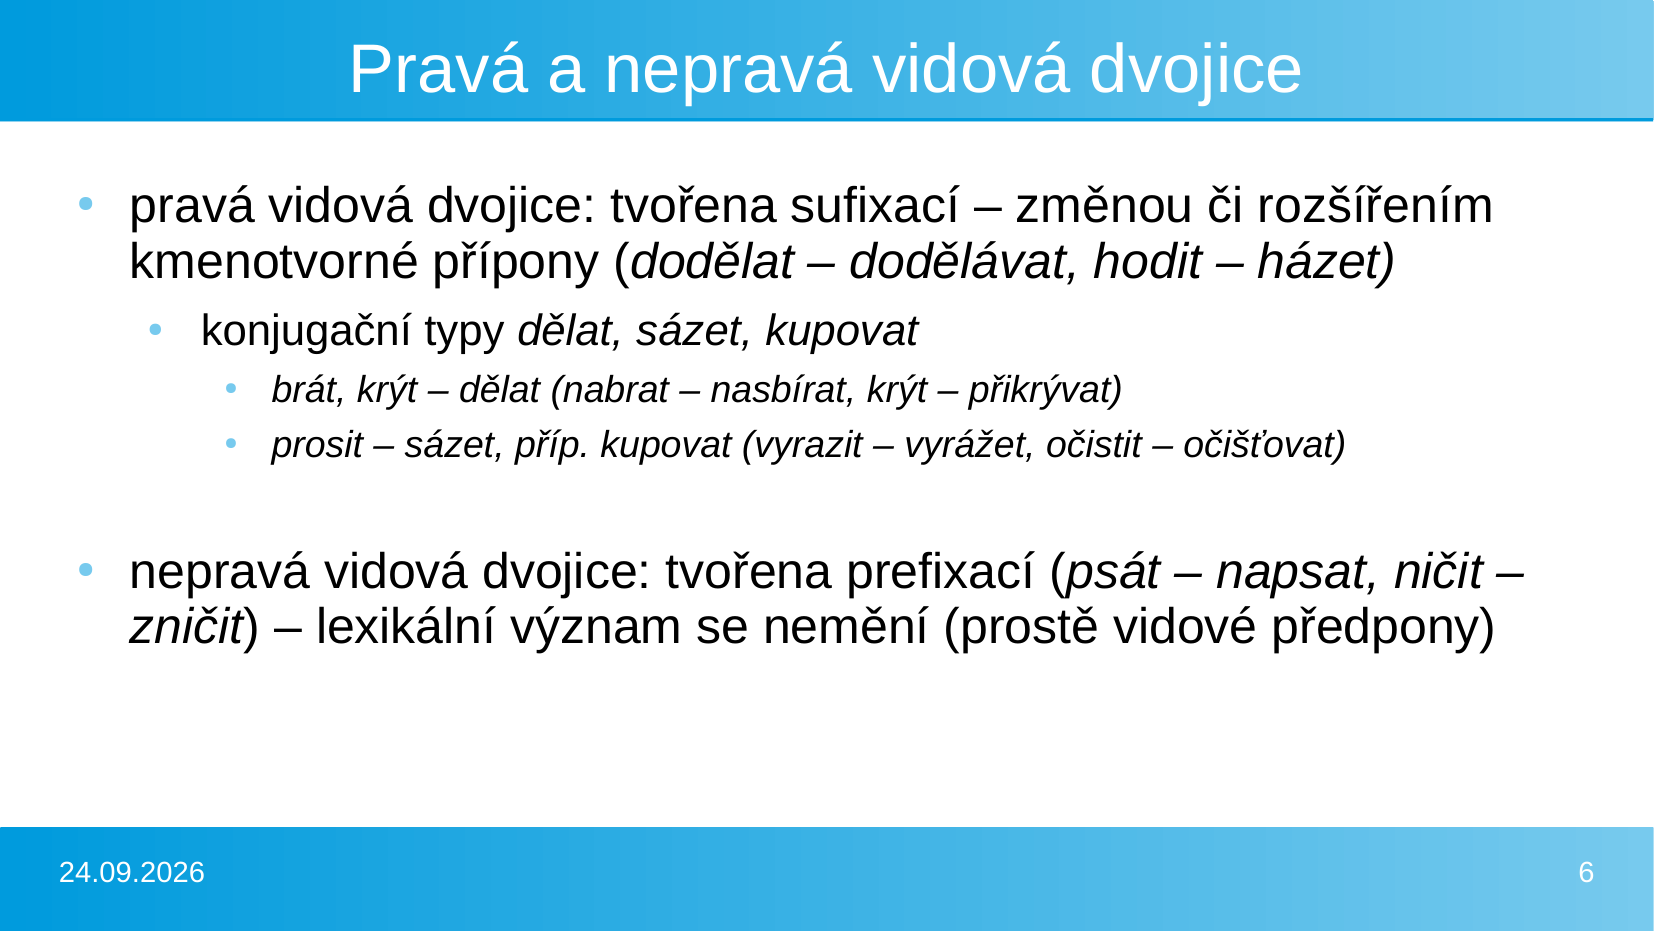

# Pravá a nepravá vidová dvojice
pravá vidová dvojice: tvořena sufixací – změnou či rozšířením kmenotvorné přípony (dodělat – dodělávat, hodit – házet)
konjugační typy dělat, sázet, kupovat
brát, krýt – dělat (nabrat – nasbírat, krýt – přikrývat)
prosit – sázet, příp. kupovat (vyrazit – vyrážet, očistit – očišťovat)
nepravá vidová dvojice: tvořena prefixací (psát – napsat, ničit – zničit) – lexikální význam se nemění (prostě vidové předpony)
6